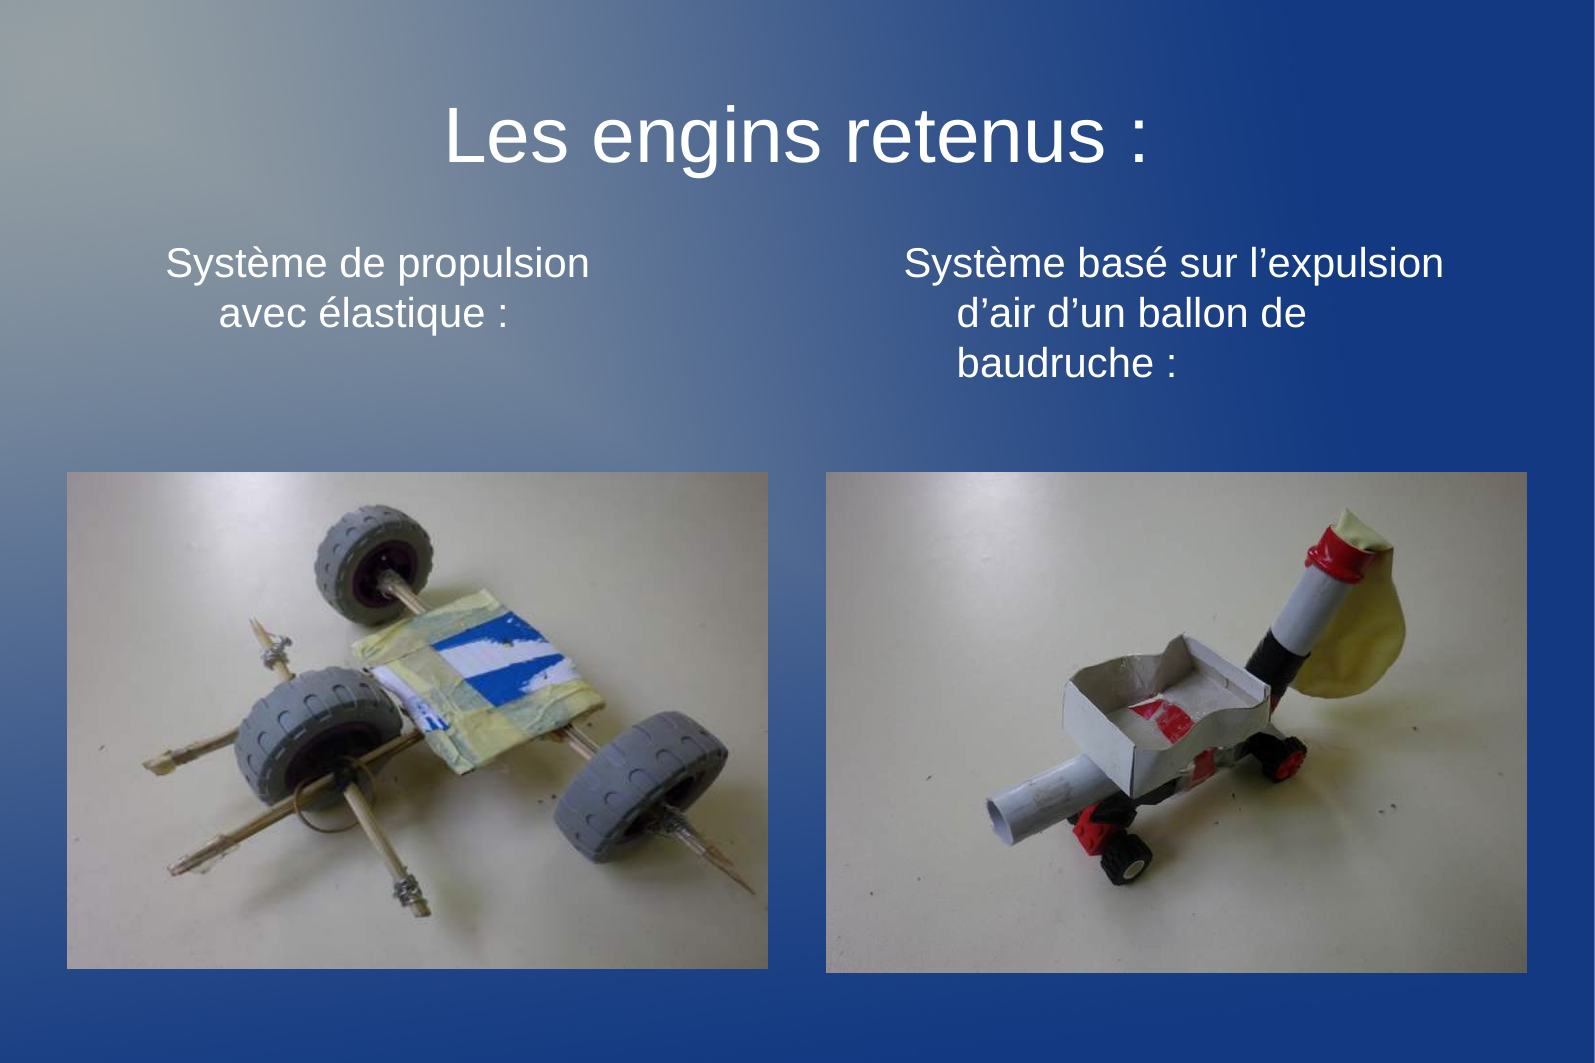

# Les engins retenus :
Système de propulsion avec élastique :
Système basé sur l’expulsion d’air d’un ballon de baudruche :